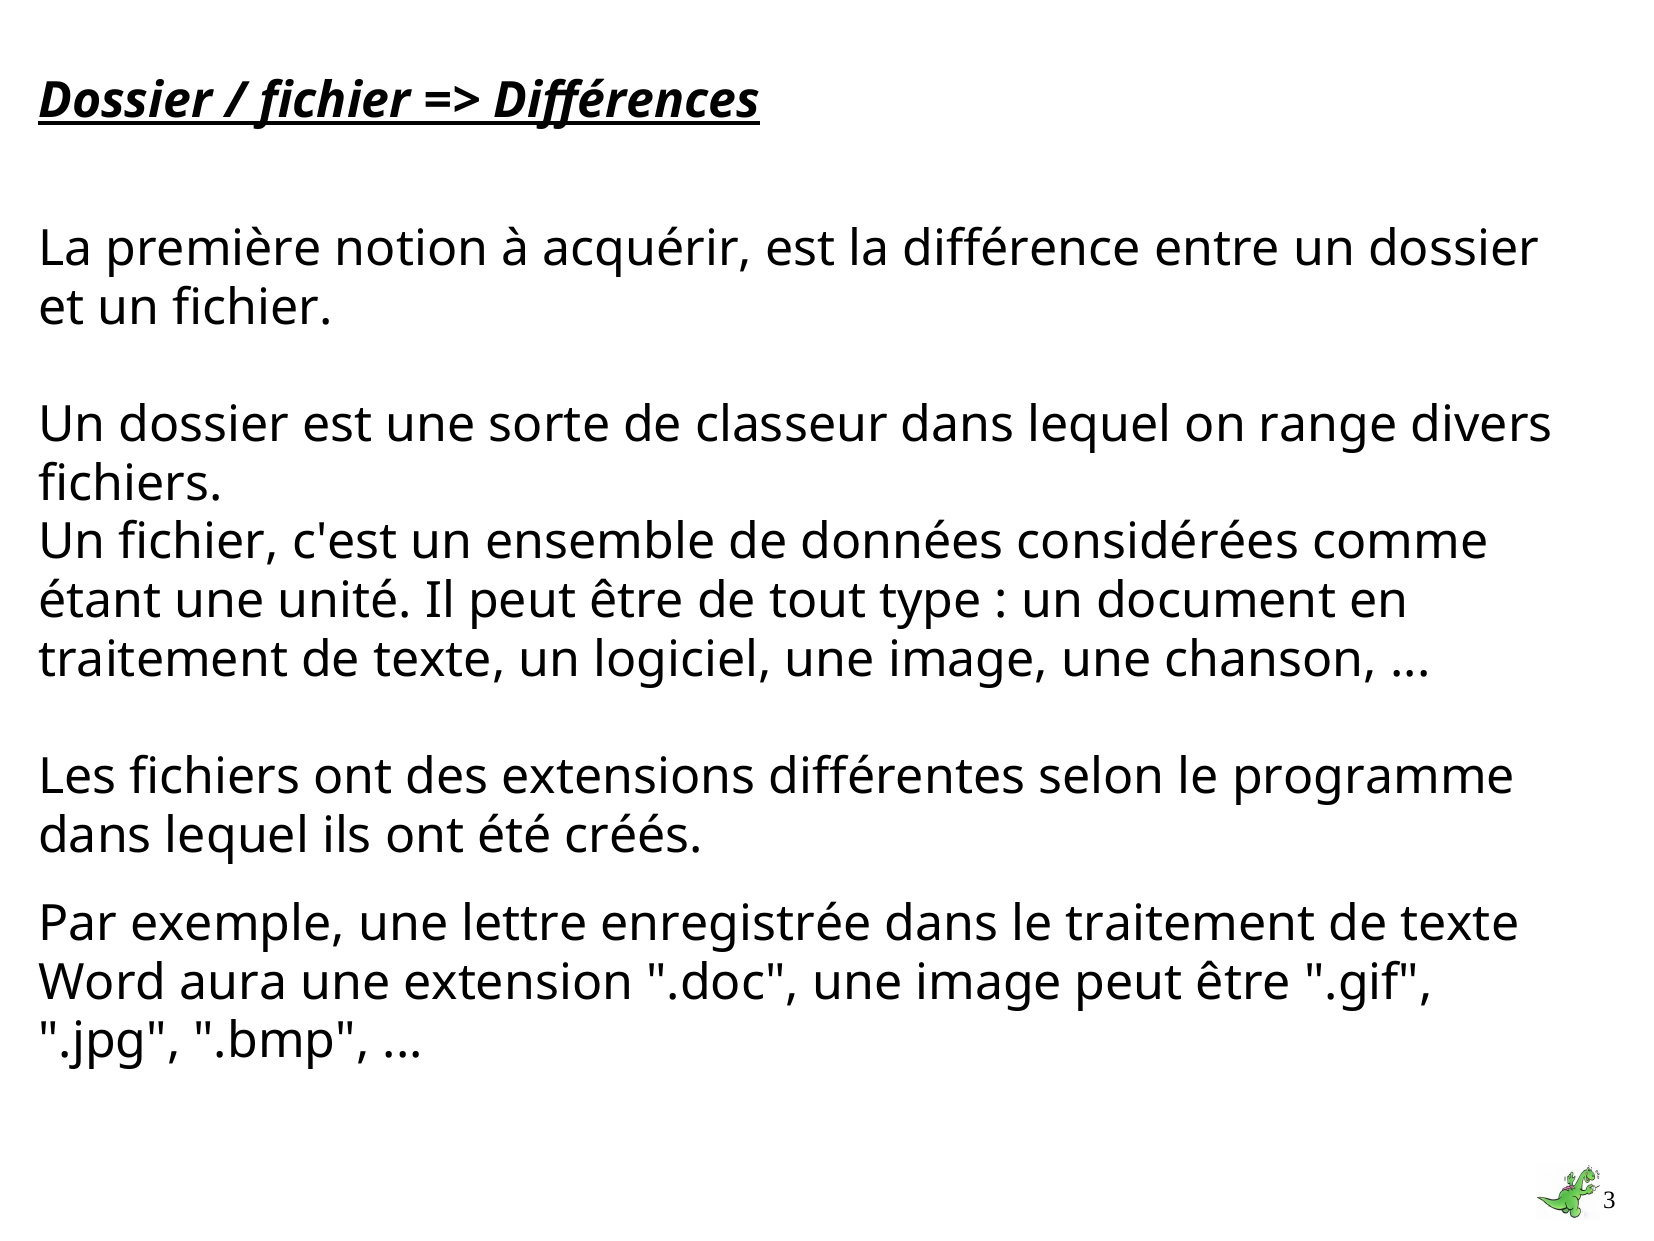

Dossier / fichier => Différences
La première notion à acquérir, est la différence entre un dossier
et un fichier.
Un dossier est une sorte de classeur dans lequel on range divers
fichiers.
Un fichier, c'est un ensemble de données considérées comme
étant une unité. Il peut être de tout type : un document en
traitement de texte, un logiciel, une image, une chanson, ...
Les fichiers ont des extensions différentes selon le programme
dans lequel ils ont été créés.
Par exemple, une lettre enregistrée dans le traitement de texte
Word aura une extension ".doc", une image peut être ".gif",
".jpg", ".bmp", ...
3